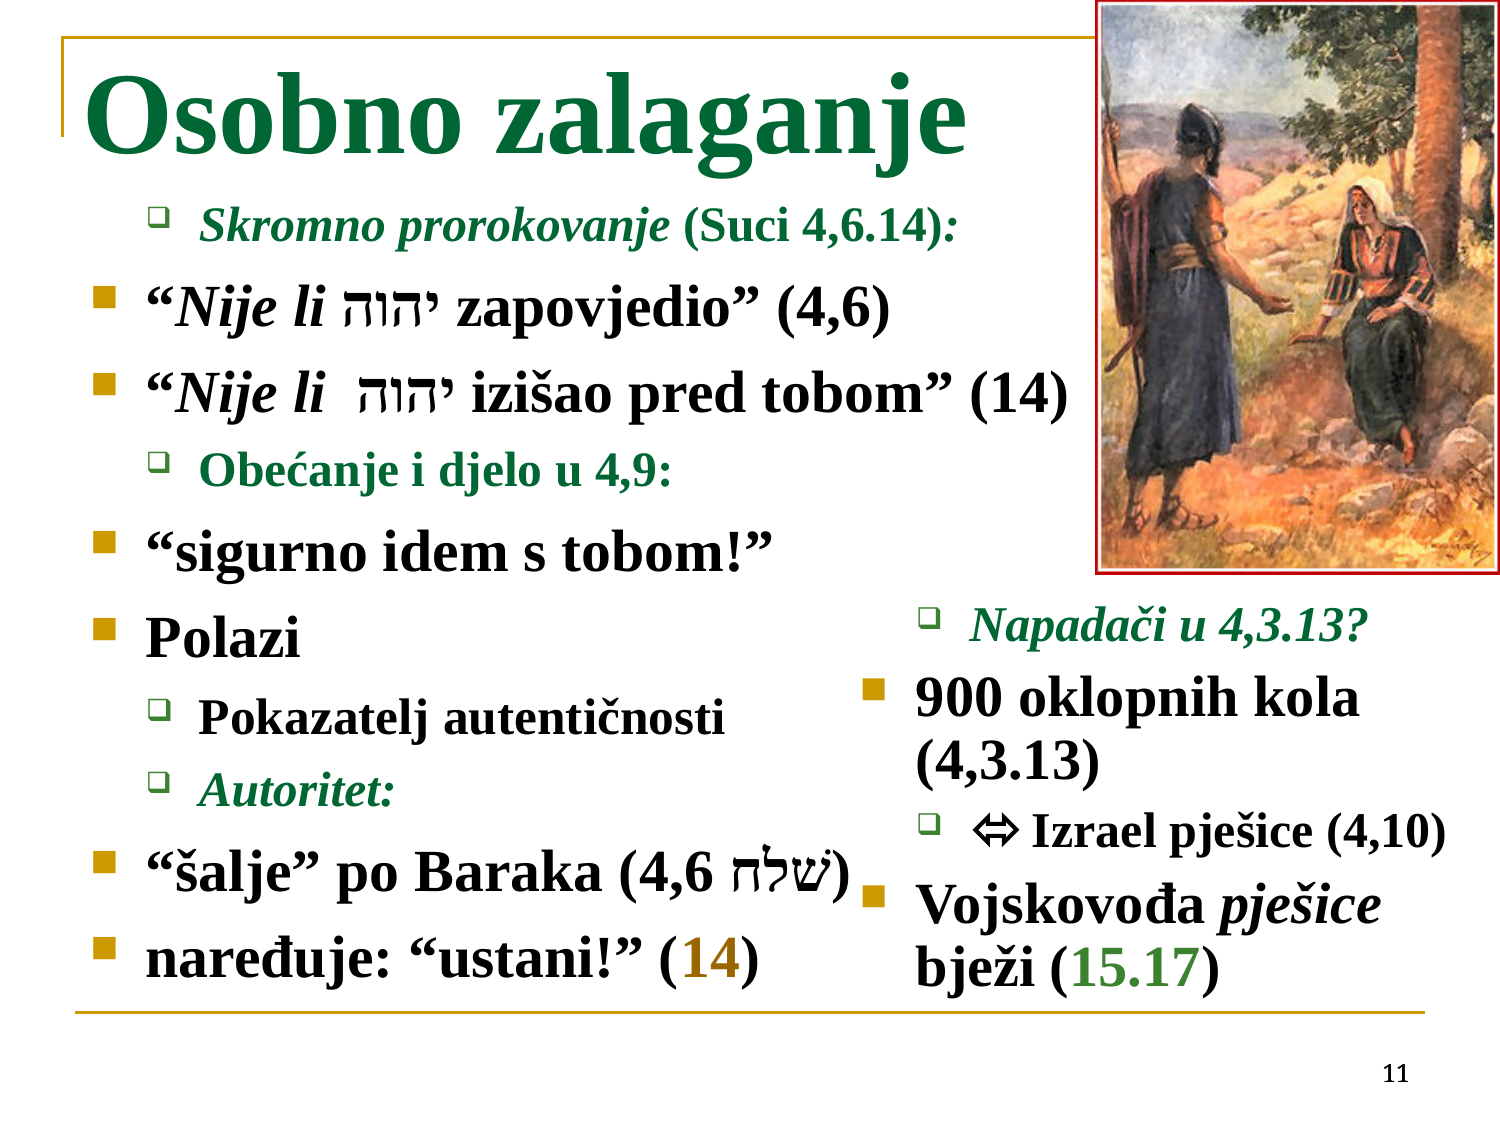

# Osobno zalaganje
Skromno prorokovanje (Suci 4,6.14):
“Nije li יהוה zapovjedio” (4,6)
“Nije li יהוה izišao pred tobom” (14)
Obećanje i djelo u 4,9:
“sigurno idem s tobom!”
Polazi
Pokazatelj autentičnosti
Autoritet:
“šalje” po Baraka (שׁלח 4,6)
naređuje: “ustani!” (14)
Napadači u 4,3.13?
900 oklopnih kola (4,3.13)
 Izrael pješice (4,10)
Vojskovođa pješice bježi (15.17)